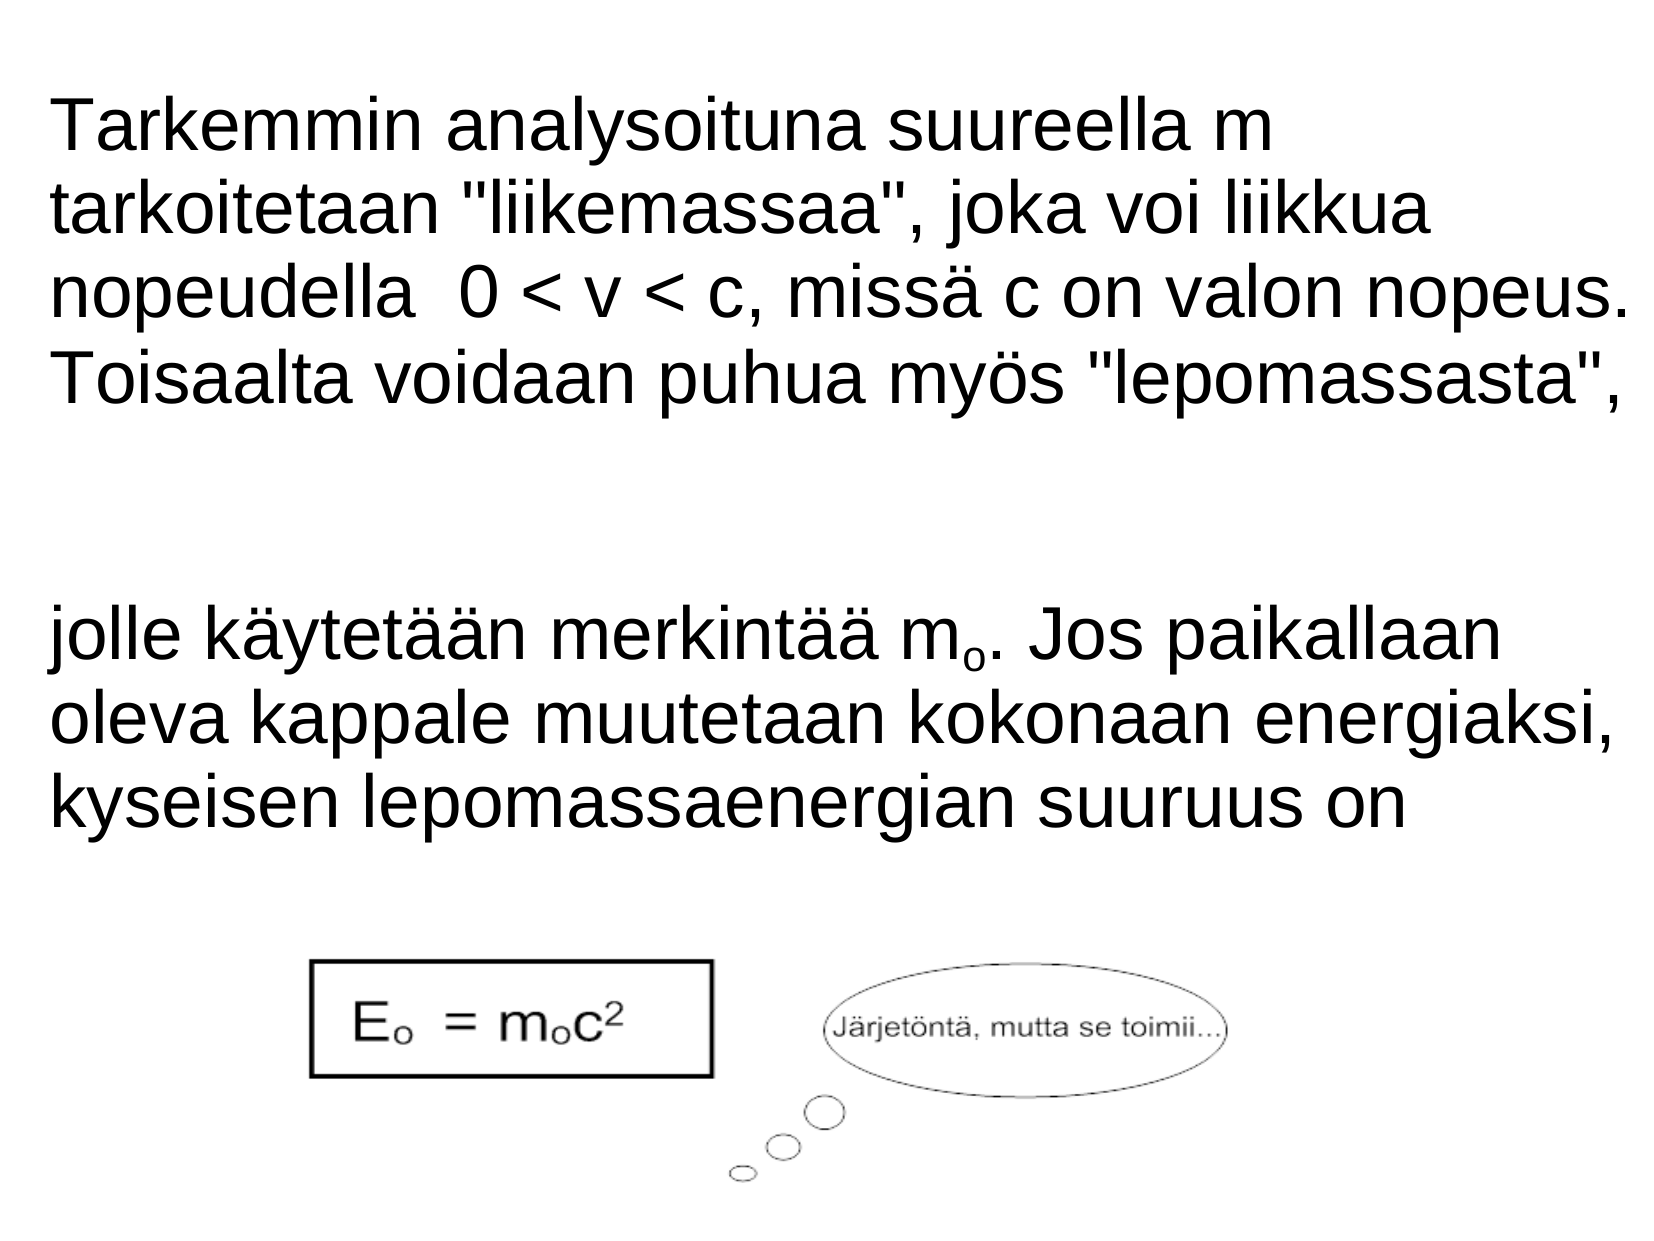

Tarkemmin analysoituna suureella m
tarkoitetaan "liikemassaa", joka voi liikkua
nopeudella 0 < v < c, missä c on valon nopeus.
Toisaalta voidaan puhua myös "lepomassasta",
jolle käytetään merkintää mo. Jos paikallaan
oleva kappale muutetaan kokonaan energiaksi,
kyseisen lepomassaenergian suuruus on